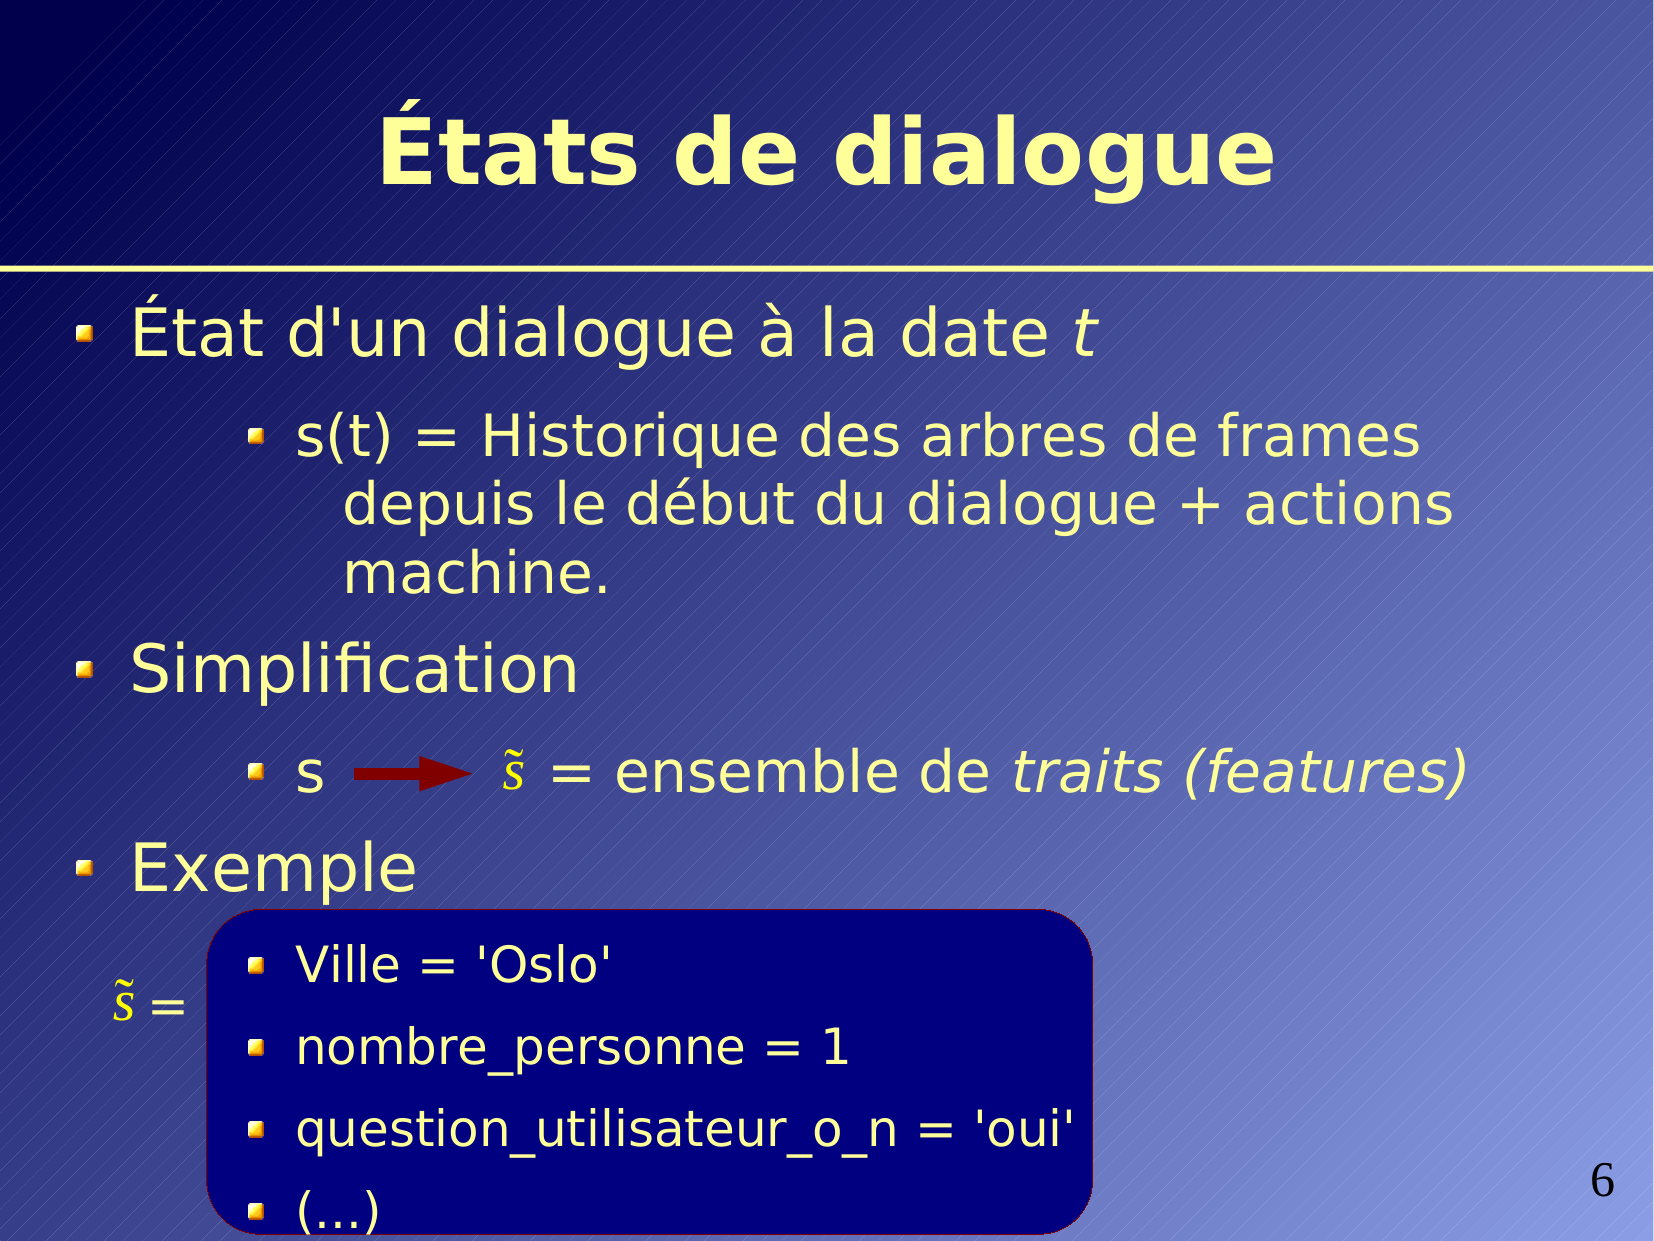

# États de dialogue
État d'un dialogue à la date t
s(t) = Historique des arbres de frames 	depuis le début du dialogue + actions machine.
Simplification
s = ensemble de traits (features)
Exemple
Ville = 'Oslo'
nombre_personne = 1
question_utilisateur_o_n = 'oui'
(...)
=
6